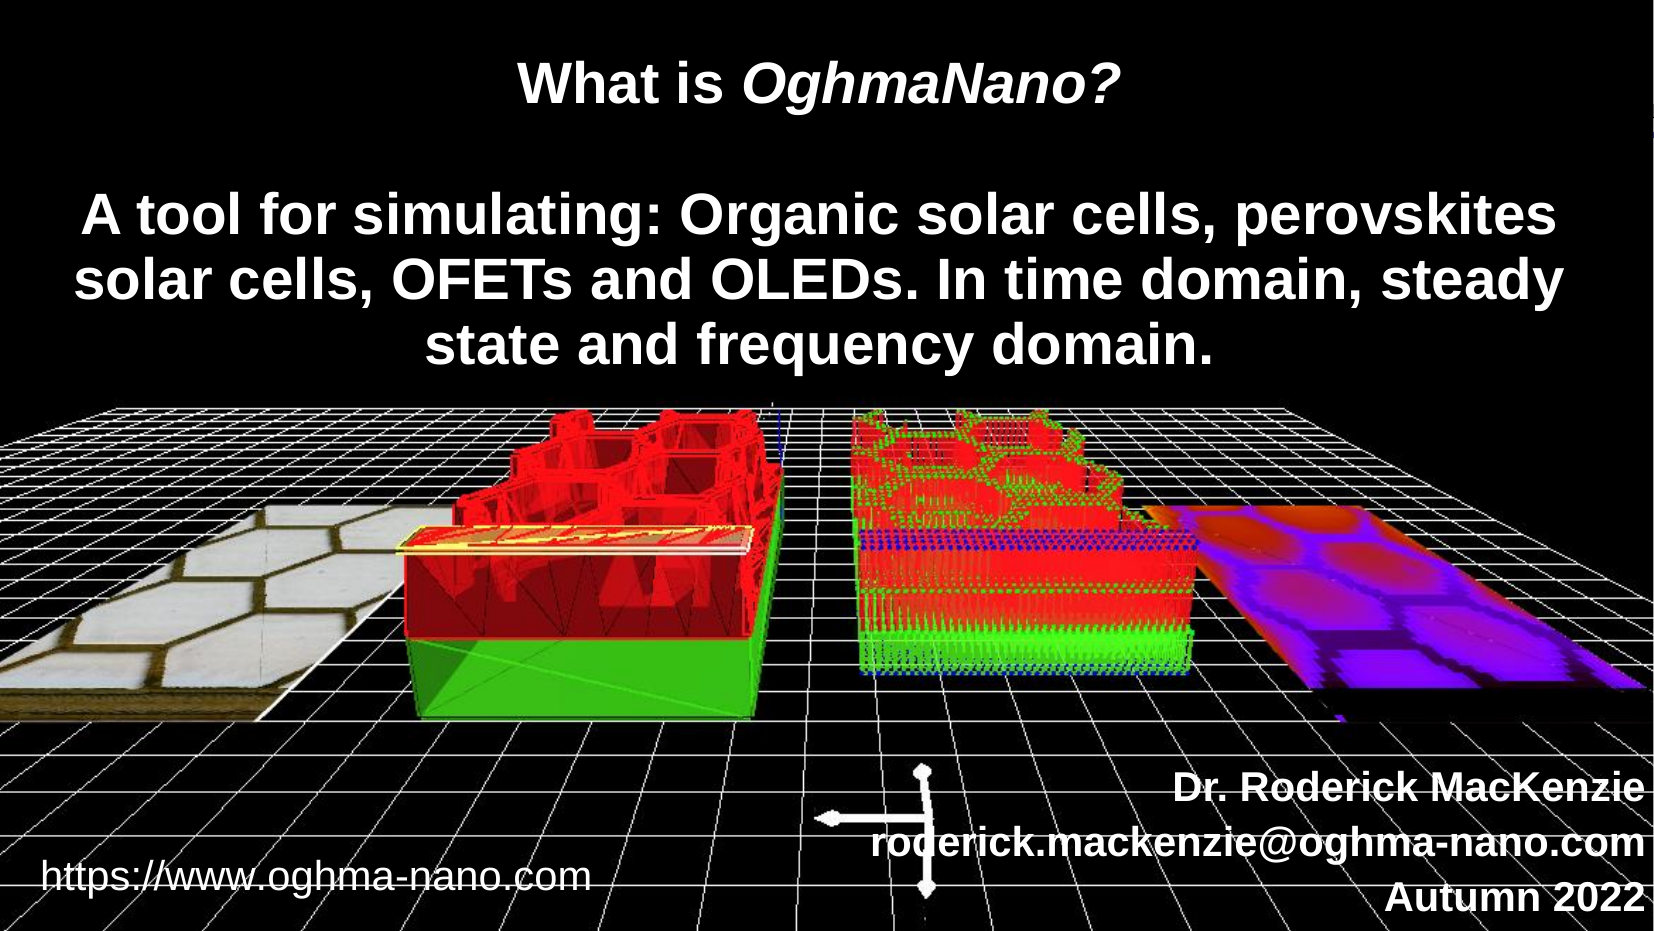

What is OghmaNano?
A tool for simulating: Organic solar cells, perovskites solar cells, OFETs and OLEDs. In time domain, steady state and frequency domain.
# Dr. Roderick MacKenzie
roderick.mackenzie@oghma-nano.com
Autumn 2022
https://www.oghma-nano.com